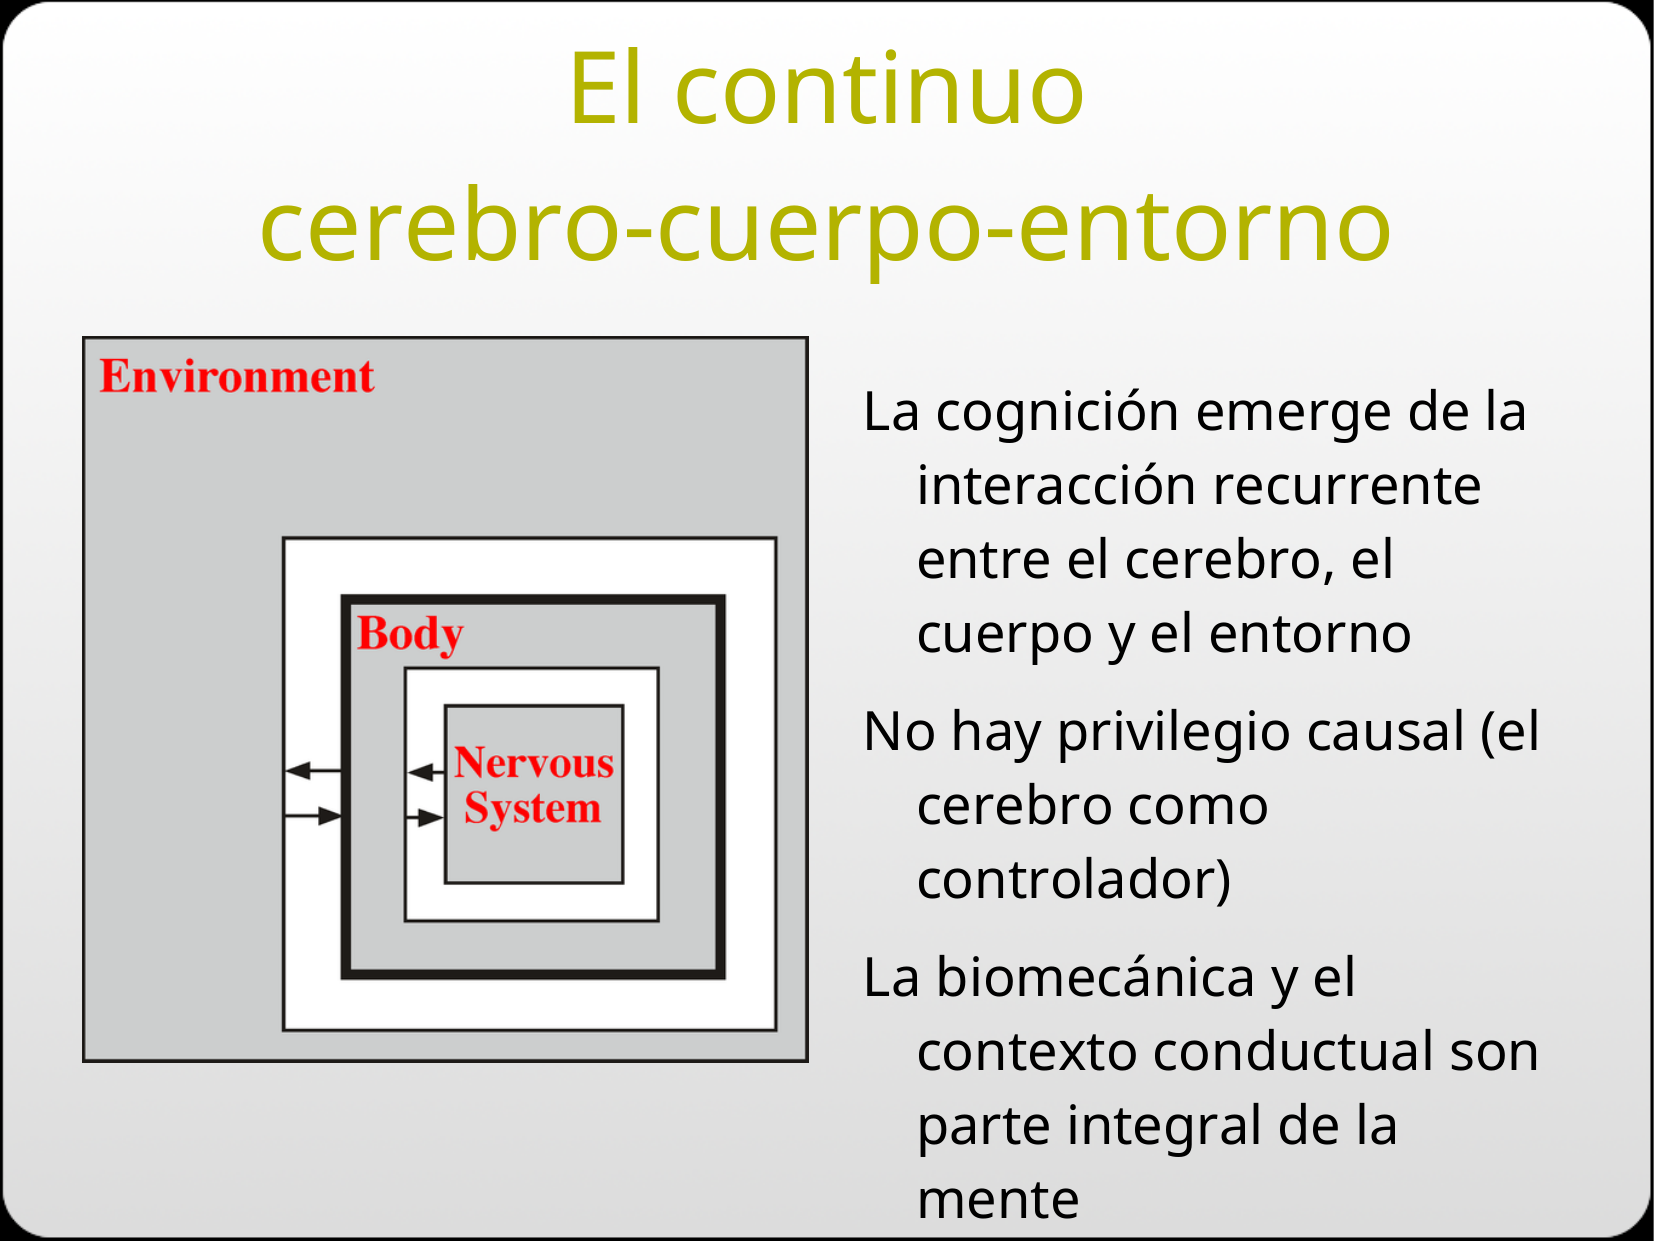

# El continuo cerebro-cuerpo-entorno
La cognición emerge de la interacción recurrente entre el cerebro, el cuerpo y el entorno
No hay privilegio causal (el cerebro como controlador)
La biomecánica y el contexto conductual son parte integral de la mente